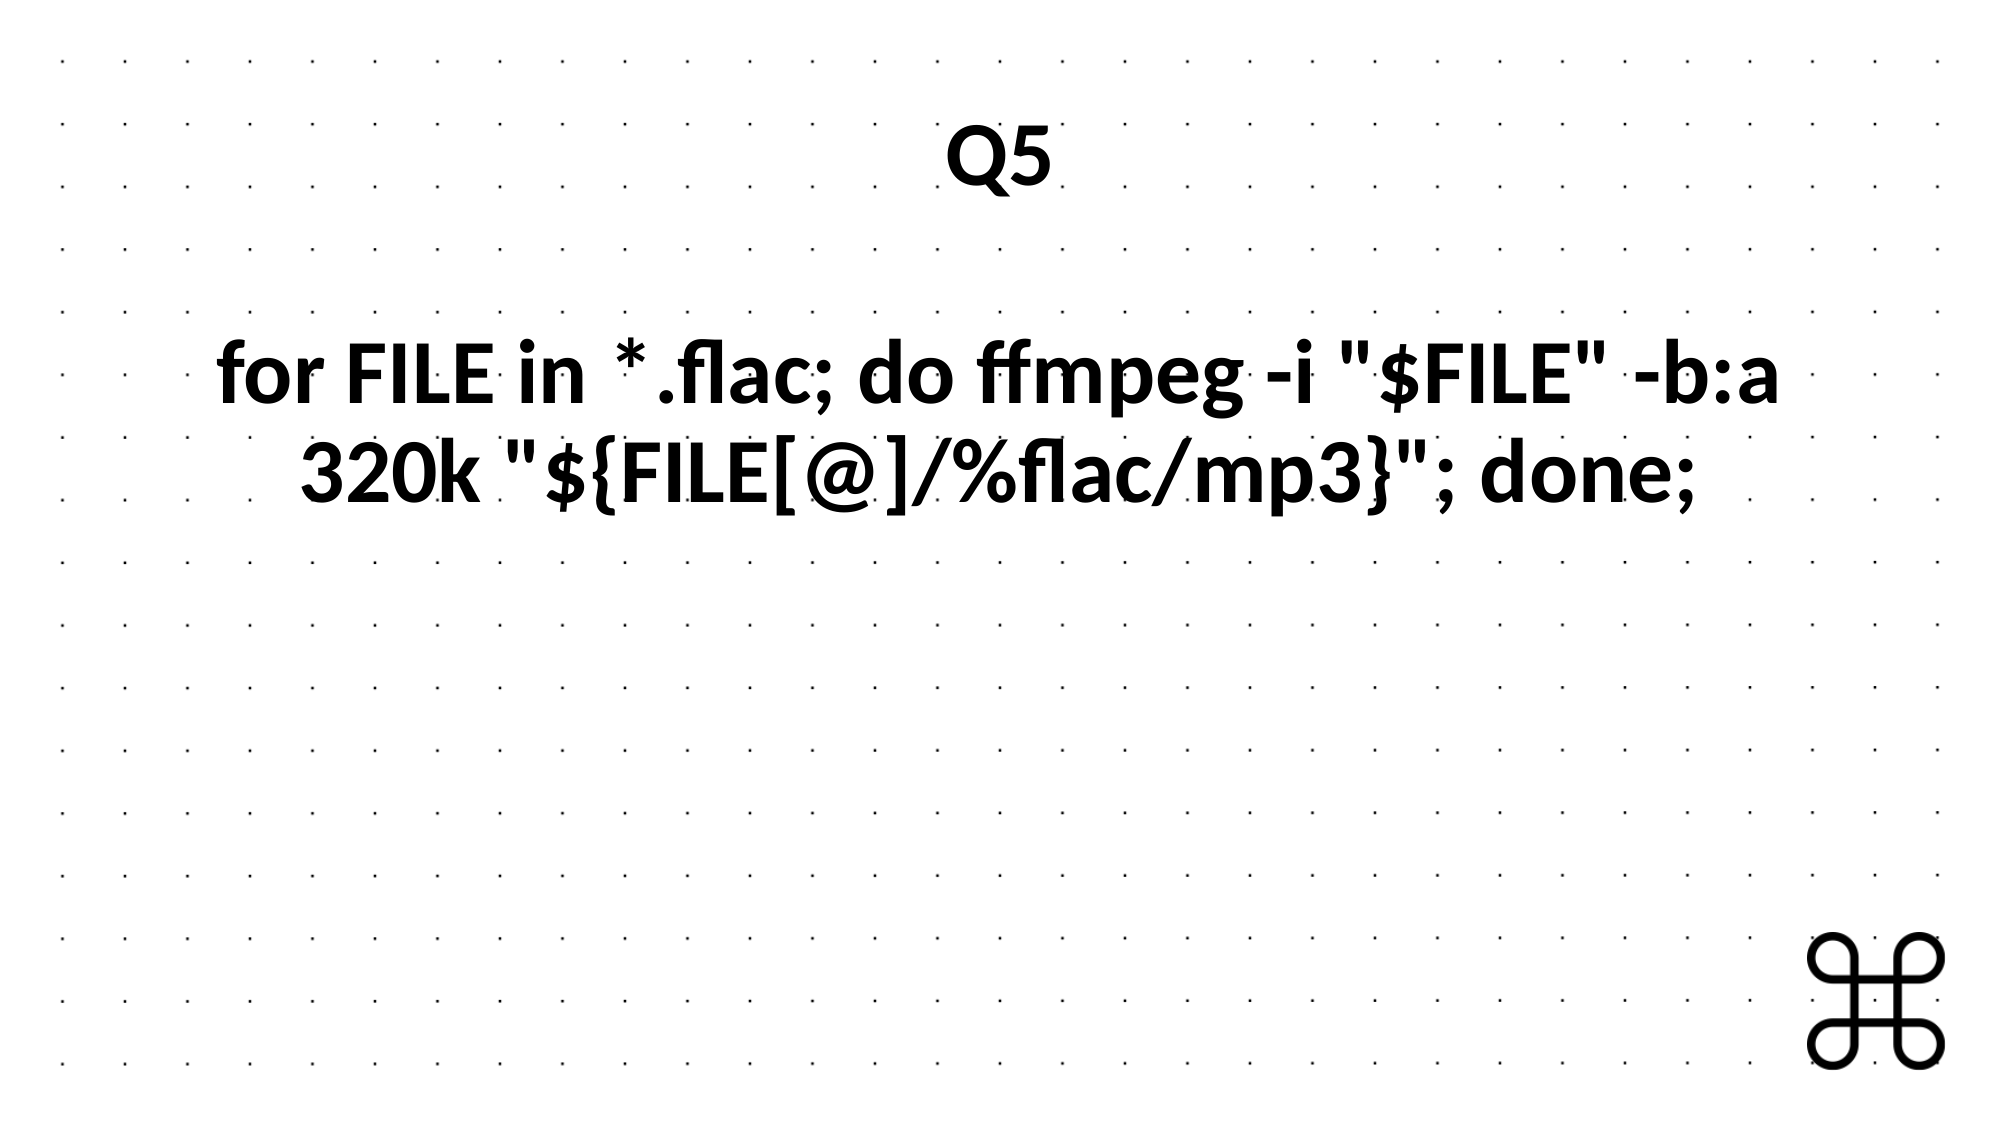

Q5
for FILE in *.flac; do ffmpeg -i "$FILE" -b:a 320k "${FILE[@]/%flac/mp3}"; done;